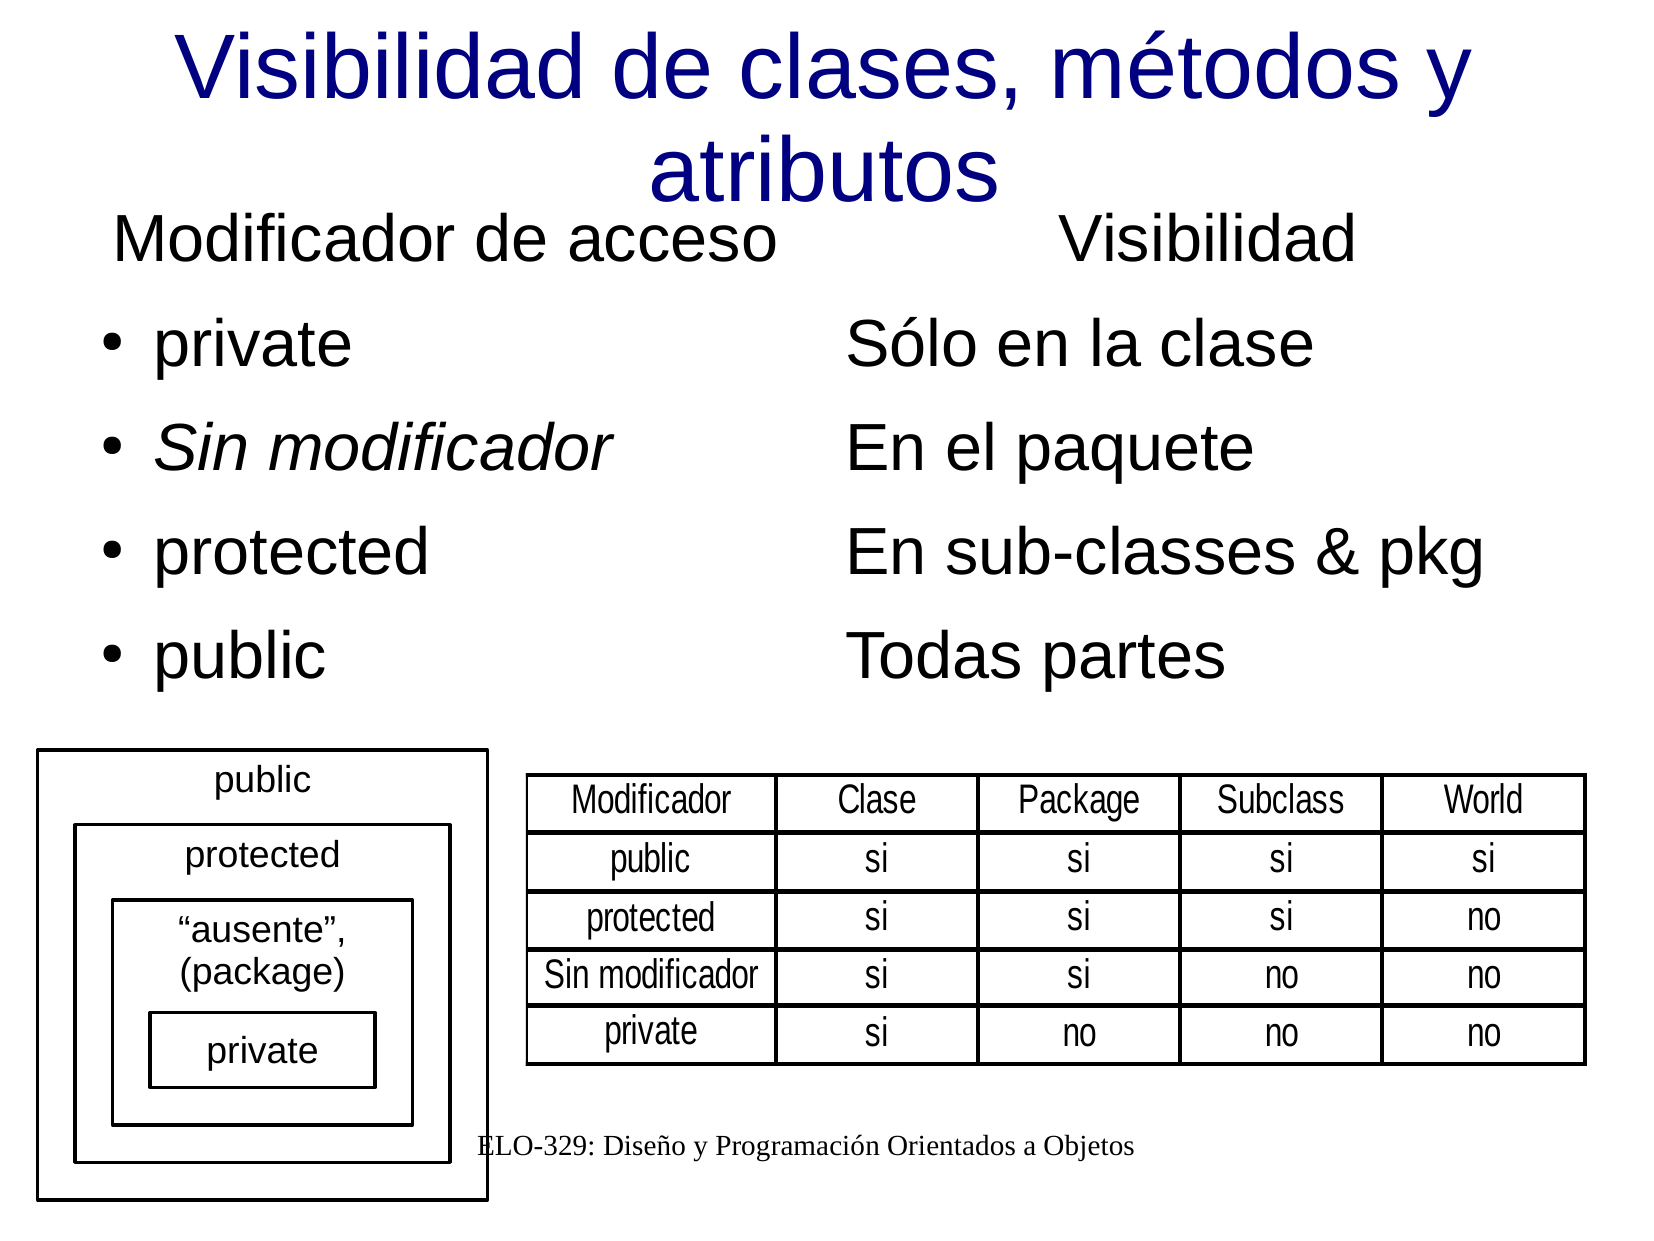

# Visibilidad de clases, métodos y atributos
Modificador de acceso
private
Sin modificador
protected
public
Visibilidad
Sólo en la clase
En el paquete
En sub-classes & pkg
Todas partes
public
protected
“ausente”,
(package)
private